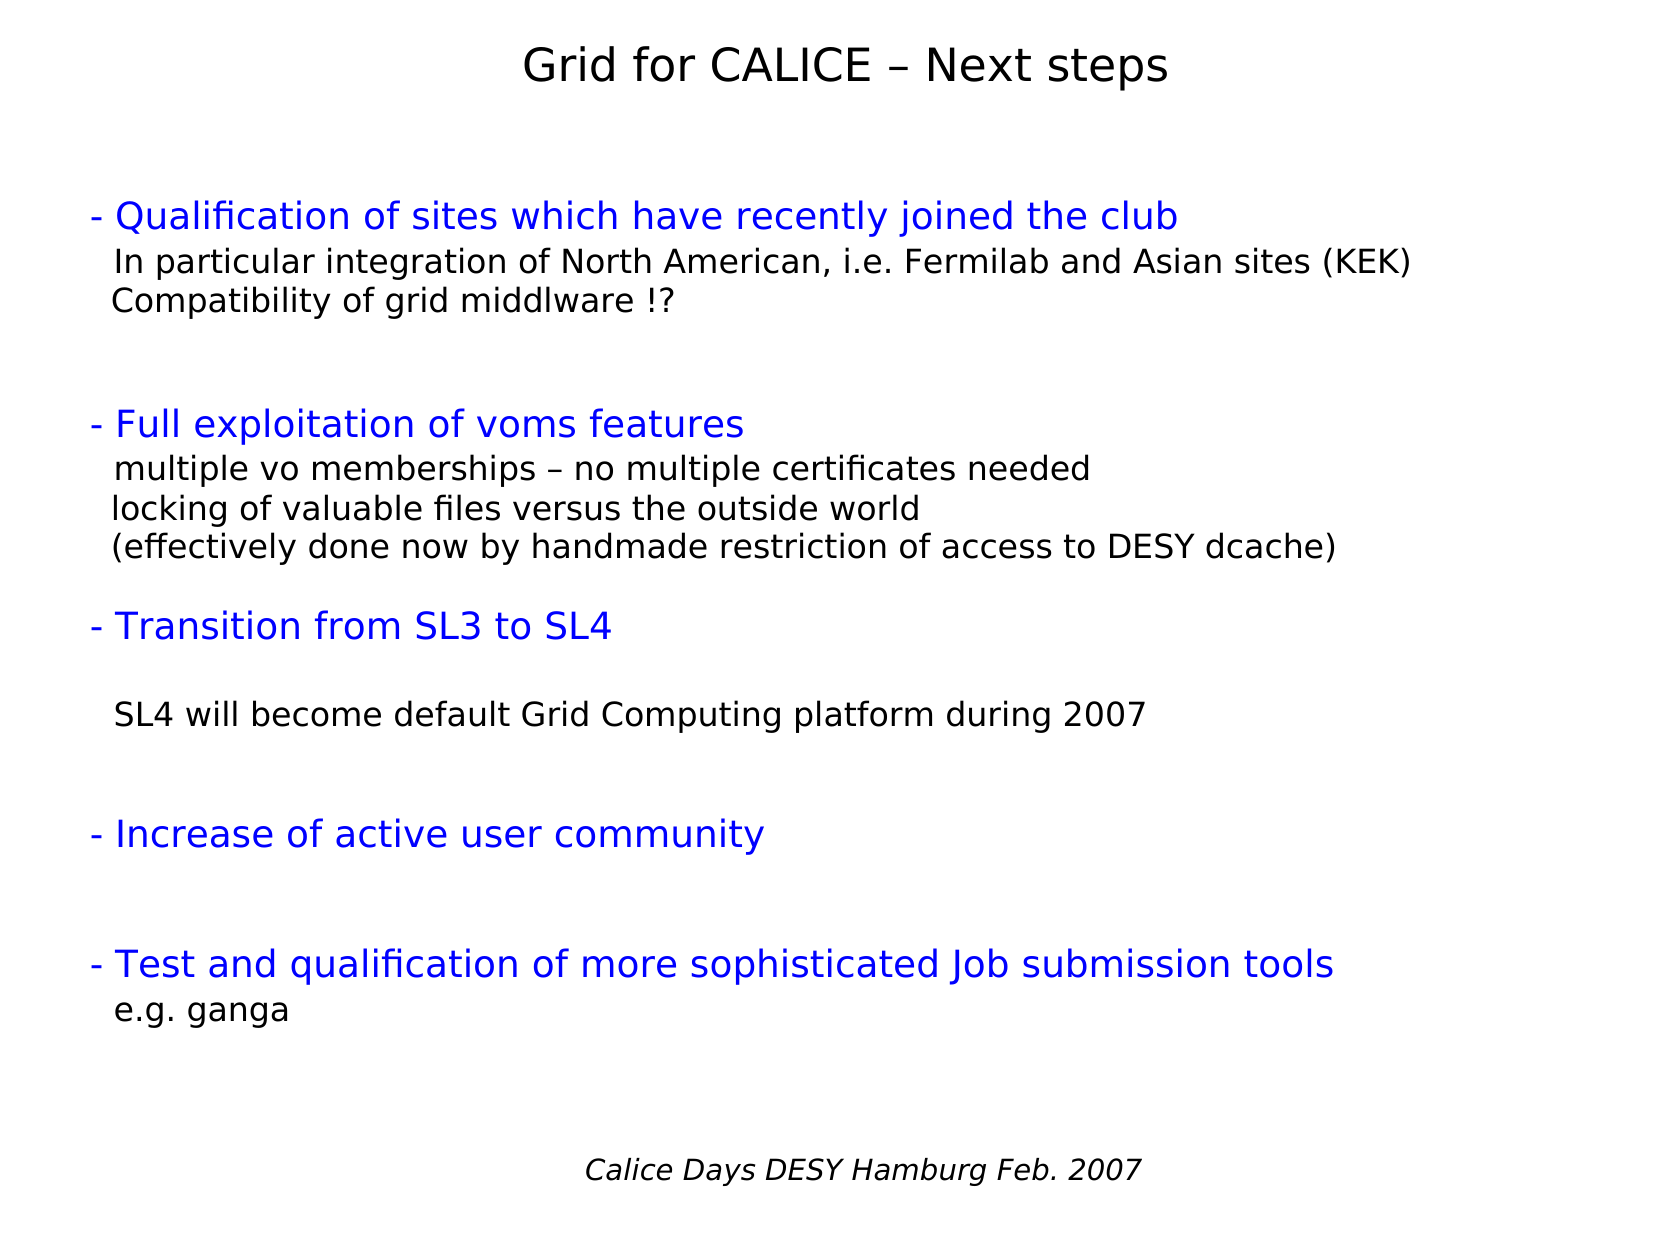

Grid for CALICE – Next steps
- Qualification of sites which have recently joined the club
 In particular integration of North American, i.e. Fermilab and Asian sites (KEK)
 Compatibility of grid middlware !?
- Full exploitation of voms features
 multiple vo memberships – no multiple certificates needed
 locking of valuable files versus the outside world
 (effectively done now by handmade restriction of access to DESY dcache)
- Transition from SL3 to SL4
 SL4 will become default Grid Computing platform during 2007
- Increase of active user community
- Test and qualification of more sophisticated Job submission tools
 e.g. ganga